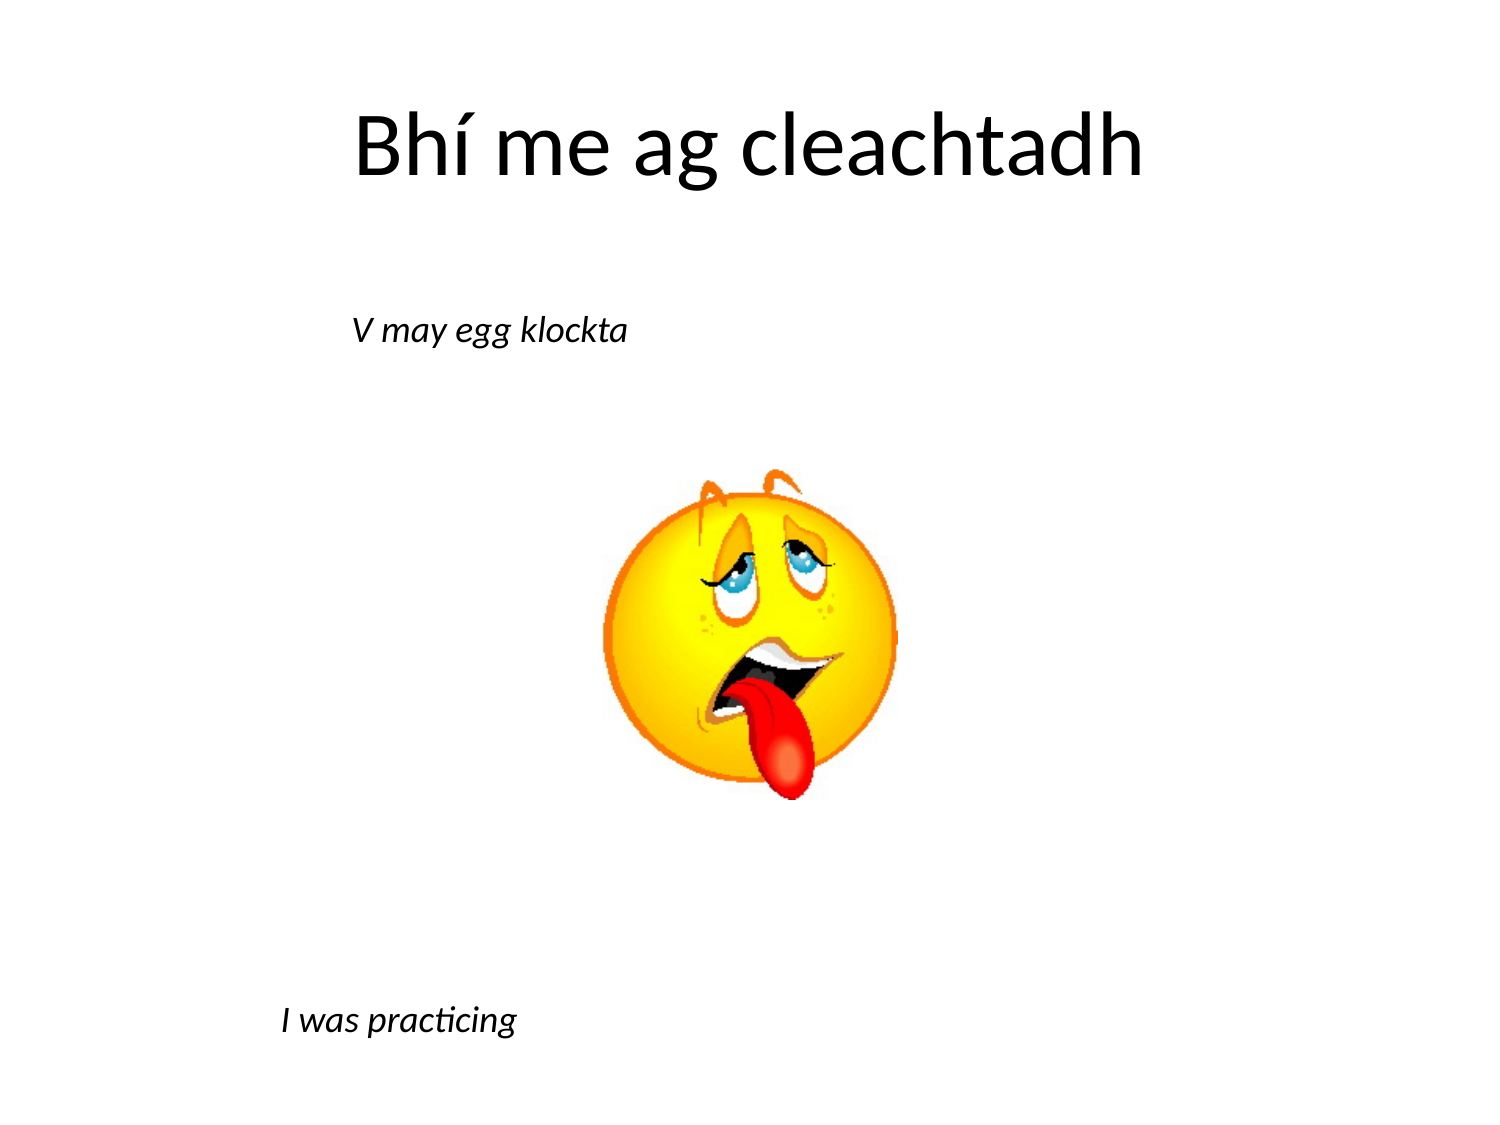

# Bhí me ag cleachtadh
V may egg klockta
I was practicing